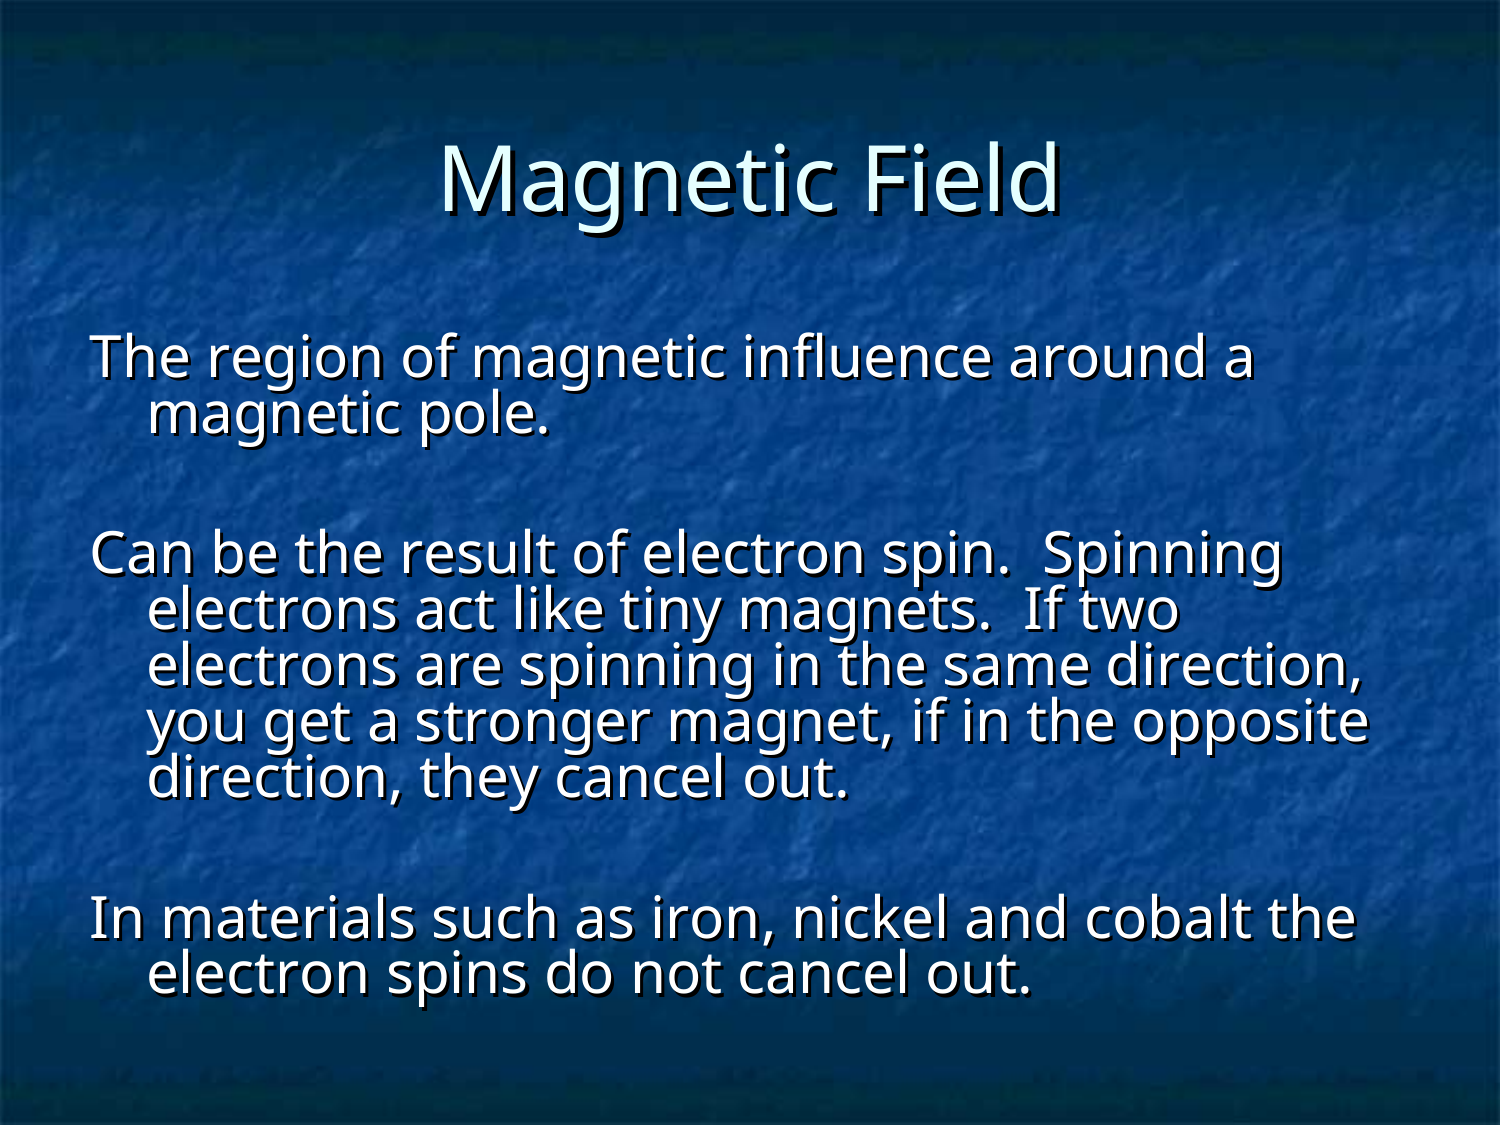

# Magnetic Field
The region of magnetic influence around a magnetic pole.
Can be the result of electron spin. Spinning electrons act like tiny magnets. If two electrons are spinning in the same direction, you get a stronger magnet, if in the opposite direction, they cancel out.
In materials such as iron, nickel and cobalt the electron spins do not cancel out.